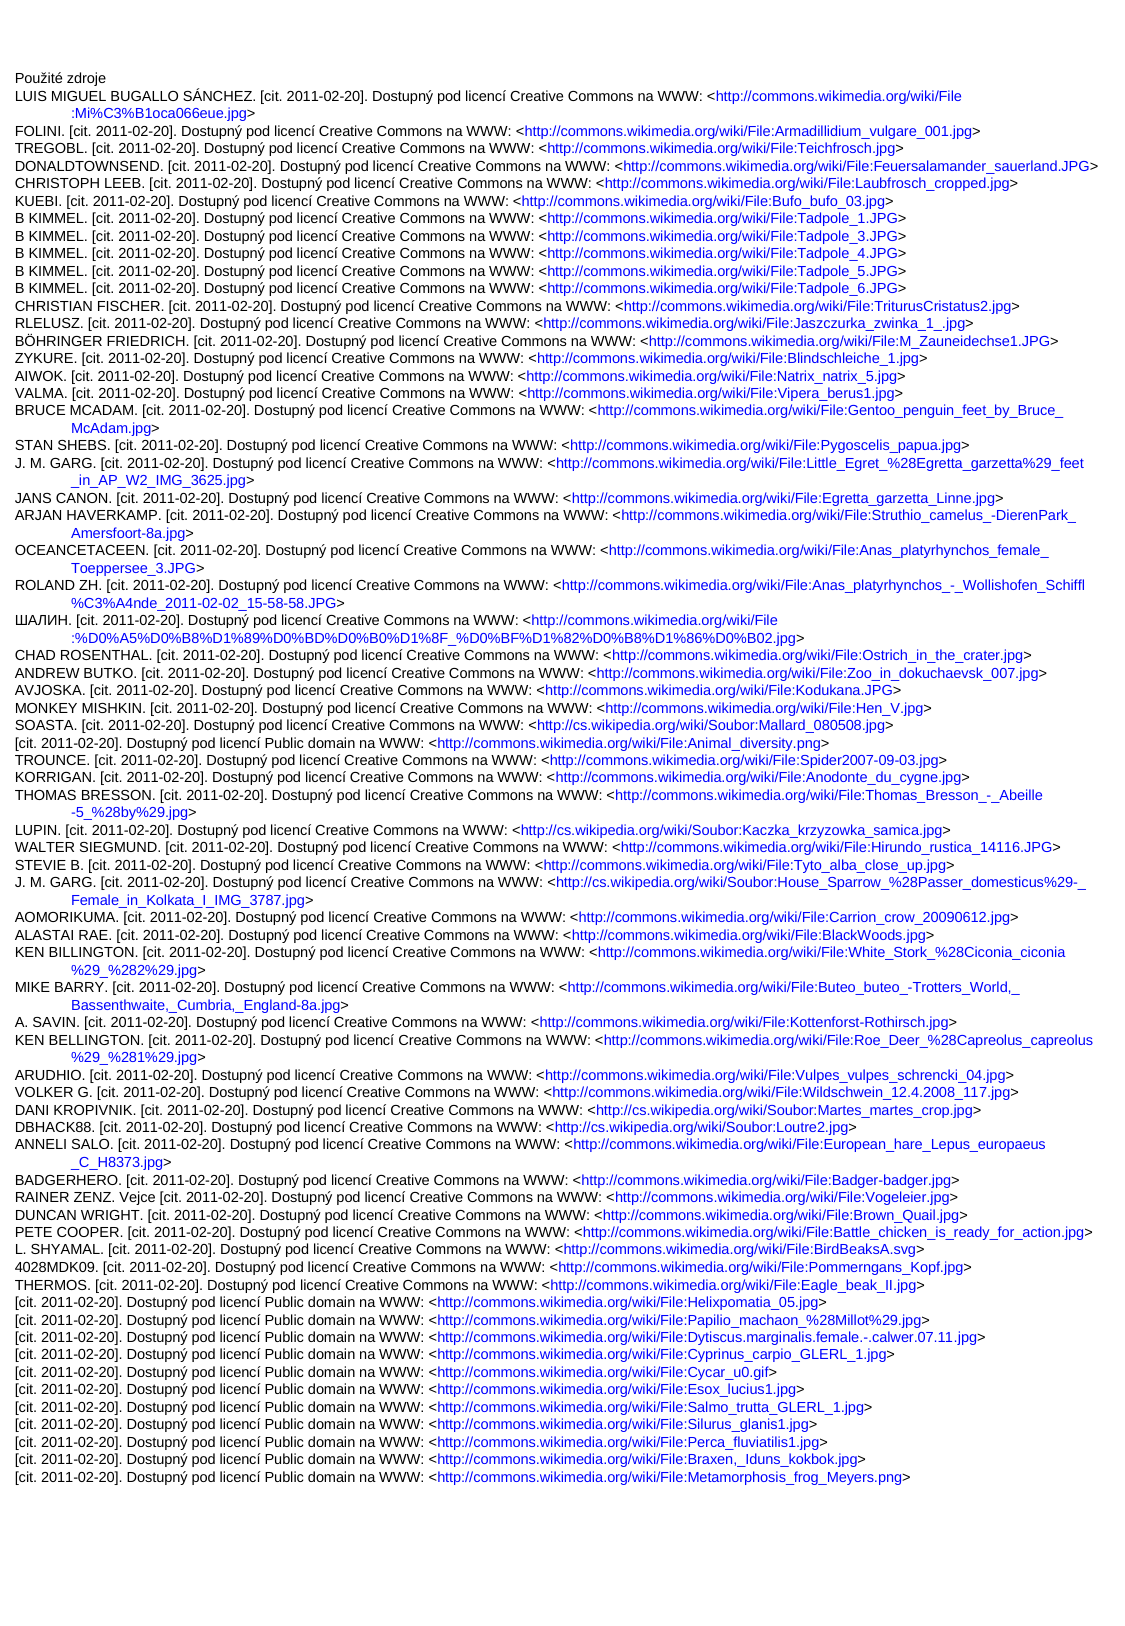

Použité zdroje
LUIS MIGUEL BUGALLO SÁNCHEZ. [cit. 2011-02-20]. Dostupný pod licencí Creative Commons na WWW: <http://commons.wikimedia.org/wiki/File:Mi%C3%B1oca066eue.jpg>
FOLINI. [cit. 2011-02-20]. Dostupný pod licencí Creative Commons na WWW: <http://commons.wikimedia.org/wiki/File:Armadillidium_vulgare_001.jpg>
TREGOBL. [cit. 2011-02-20]. Dostupný pod licencí Creative Commons na WWW: <http://commons.wikimedia.org/wiki/File:Teichfrosch.jpg>
DONALDTOWNSEND. [cit. 2011-02-20]. Dostupný pod licencí Creative Commons na WWW: <http://commons.wikimedia.org/wiki/File:Feuersalamander_sauerland.JPG>
CHRISTOPH LEEB. [cit. 2011-02-20]. Dostupný pod licencí Creative Commons na WWW: <http://commons.wikimedia.org/wiki/File:Laubfrosch_cropped.jpg>
KUEBI. [cit. 2011-02-20]. Dostupný pod licencí Creative Commons na WWW: <http://commons.wikimedia.org/wiki/File:Bufo_bufo_03.jpg>
B KIMMEL. [cit. 2011-02-20]. Dostupný pod licencí Creative Commons na WWW: <http://commons.wikimedia.org/wiki/File:Tadpole_1.JPG>
B KIMMEL. [cit. 2011-02-20]. Dostupný pod licencí Creative Commons na WWW: <http://commons.wikimedia.org/wiki/File:Tadpole_3.JPG>
B KIMMEL. [cit. 2011-02-20]. Dostupný pod licencí Creative Commons na WWW: <http://commons.wikimedia.org/wiki/File:Tadpole_4.JPG>
B KIMMEL. [cit. 2011-02-20]. Dostupný pod licencí Creative Commons na WWW: <http://commons.wikimedia.org/wiki/File:Tadpole_5.JPG>
B KIMMEL. [cit. 2011-02-20]. Dostupný pod licencí Creative Commons na WWW: <http://commons.wikimedia.org/wiki/File:Tadpole_6.JPG>
CHRISTIAN FISCHER. [cit. 2011-02-20]. Dostupný pod licencí Creative Commons na WWW: <http://commons.wikimedia.org/wiki/File:TriturusCristatus2.jpg>
RLELUSZ. [cit. 2011-02-20]. Dostupný pod licencí Creative Commons na WWW: <http://commons.wikimedia.org/wiki/File:Jaszczurka_zwinka_1_.jpg>
BÖHRINGER FRIEDRICH. [cit. 2011-02-20]. Dostupný pod licencí Creative Commons na WWW: <http://commons.wikimedia.org/wiki/File:M_Zauneidechse1.JPG>
ZYKURE. [cit. 2011-02-20]. Dostupný pod licencí Creative Commons na WWW: <http://commons.wikimedia.org/wiki/File:Blindschleiche_1.jpg>
AIWOK. [cit. 2011-02-20]. Dostupný pod licencí Creative Commons na WWW: <http://commons.wikimedia.org/wiki/File:Natrix_natrix_5.jpg>
VALMA. [cit. 2011-02-20]. Dostupný pod licencí Creative Commons na WWW: <http://commons.wikimedia.org/wiki/File:Vipera_berus1.jpg>
BRUCE MCADAM. [cit. 2011-02-20]. Dostupný pod licencí Creative Commons na WWW: <http://commons.wikimedia.org/wiki/File:Gentoo_penguin_feet_by_Bruce_McAdam.jpg>
STAN SHEBS. [cit. 2011-02-20]. Dostupný pod licencí Creative Commons na WWW: <http://commons.wikimedia.org/wiki/File:Pygoscelis_papua.jpg>
J. M. GARG. [cit. 2011-02-20]. Dostupný pod licencí Creative Commons na WWW: <http://commons.wikimedia.org/wiki/File:Little_Egret_%28Egretta_garzetta%29_feet_in_AP_W2_IMG_3625.jpg>
JANS CANON. [cit. 2011-02-20]. Dostupný pod licencí Creative Commons na WWW: <http://commons.wikimedia.org/wiki/File:Egretta_garzetta_Linne.jpg>
ARJAN HAVERKAMP. [cit. 2011-02-20]. Dostupný pod licencí Creative Commons na WWW: <http://commons.wikimedia.org/wiki/File:Struthio_camelus_-DierenPark_Amersfoort-8a.jpg>
OCEANCETACEEN. [cit. 2011-02-20]. Dostupný pod licencí Creative Commons na WWW: <http://commons.wikimedia.org/wiki/File:Anas_platyrhynchos_female_Toeppersee_3.JPG>
ROLAND ZH. [cit. 2011-02-20]. Dostupný pod licencí Creative Commons na WWW: <http://commons.wikimedia.org/wiki/File:Anas_platyrhynchos_-_Wollishofen_Schiffl%C3%A4nde_2011-02-02_15-58-58.JPG>
ШАЛИН. [cit. 2011-02-20]. Dostupný pod licencí Creative Commons na WWW: <http://commons.wikimedia.org/wiki/File:%D0%A5%D0%B8%D1%89%D0%BD%D0%B0%D1%8F_%D0%BF%D1%82%D0%B8%D1%86%D0%B02.jpg>
CHAD ROSENTHAL. [cit. 2011-02-20]. Dostupný pod licencí Creative Commons na WWW: <http://commons.wikimedia.org/wiki/File:Ostrich_in_the_crater.jpg>
ANDREW BUTKO. [cit. 2011-02-20]. Dostupný pod licencí Creative Commons na WWW: <http://commons.wikimedia.org/wiki/File:Zoo_in_dokuchaevsk_007.jpg>
AVJOSKA. [cit. 2011-02-20]. Dostupný pod licencí Creative Commons na WWW: <http://commons.wikimedia.org/wiki/File:Kodukana.JPG>
MONKEY MISHKIN. [cit. 2011-02-20]. Dostupný pod licencí Creative Commons na WWW: <http://commons.wikimedia.org/wiki/File:Hen_V.jpg>
SOASTA. [cit. 2011-02-20]. Dostupný pod licencí Creative Commons na WWW: <http://cs.wikipedia.org/wiki/Soubor:Mallard_080508.jpg>
[cit. 2011-02-20]. Dostupný pod licencí Public domain na WWW: <http://commons.wikimedia.org/wiki/File:Animal_diversity.png>
TROUNCE. [cit. 2011-02-20]. Dostupný pod licencí Creative Commons na WWW: <http://commons.wikimedia.org/wiki/File:Spider2007-09-03.jpg>
KORRIGAN. [cit. 2011-02-20]. Dostupný pod licencí Creative Commons na WWW: <http://commons.wikimedia.org/wiki/File:Anodonte_du_cygne.jpg>
THOMAS BRESSON. [cit. 2011-02-20]. Dostupný pod licencí Creative Commons na WWW: <http://commons.wikimedia.org/wiki/File:Thomas_Bresson_-_Abeille-5_%28by%29.jpg>
LUPIN. [cit. 2011-02-20]. Dostupný pod licencí Creative Commons na WWW: <http://cs.wikipedia.org/wiki/Soubor:Kaczka_krzyzowka_samica.jpg>
WALTER SIEGMUND. [cit. 2011-02-20]. Dostupný pod licencí Creative Commons na WWW: <http://commons.wikimedia.org/wiki/File:Hirundo_rustica_14116.JPG>
STEVIE B. [cit. 2011-02-20]. Dostupný pod licencí Creative Commons na WWW: <http://commons.wikimedia.org/wiki/File:Tyto_alba_close_up.jpg>
J. M. GARG. [cit. 2011-02-20]. Dostupný pod licencí Creative Commons na WWW: <http://cs.wikipedia.org/wiki/Soubor:House_Sparrow_%28Passer_domesticus%29-_Female_in_Kolkata_I_IMG_3787.jpg>
AOMORIKUMA. [cit. 2011-02-20]. Dostupný pod licencí Creative Commons na WWW: <http://commons.wikimedia.org/wiki/File:Carrion_crow_20090612.jpg>
ALASTAI RAE. [cit. 2011-02-20]. Dostupný pod licencí Creative Commons na WWW: <http://commons.wikimedia.org/wiki/File:BlackWoods.jpg>
KEN BILLINGTON. [cit. 2011-02-20]. Dostupný pod licencí Creative Commons na WWW: <http://commons.wikimedia.org/wiki/File:White_Stork_%28Ciconia_ciconia%29_%282%29.jpg>
MIKE BARRY. [cit. 2011-02-20]. Dostupný pod licencí Creative Commons na WWW: <http://commons.wikimedia.org/wiki/File:Buteo_buteo_-Trotters_World,_Bassenthwaite,_Cumbria,_England-8a.jpg>
A. SAVIN. [cit. 2011-02-20]. Dostupný pod licencí Creative Commons na WWW: <http://commons.wikimedia.org/wiki/File:Kottenforst-Rothirsch.jpg>
KEN BELLINGTON. [cit. 2011-02-20]. Dostupný pod licencí Creative Commons na WWW: <http://commons.wikimedia.org/wiki/File:Roe_Deer_%28Capreolus_capreolus%29_%281%29.jpg>
ARUDHIO. [cit. 2011-02-20]. Dostupný pod licencí Creative Commons na WWW: <http://commons.wikimedia.org/wiki/File:Vulpes_vulpes_schrencki_04.jpg>
VOLKER G. [cit. 2011-02-20]. Dostupný pod licencí Creative Commons na WWW: <http://commons.wikimedia.org/wiki/File:Wildschwein_12.4.2008_117.jpg>
DANI KROPIVNIK. [cit. 2011-02-20]. Dostupný pod licencí Creative Commons na WWW: <http://cs.wikipedia.org/wiki/Soubor:Martes_martes_crop.jpg>
DBHACK88. [cit. 2011-02-20]. Dostupný pod licencí Creative Commons na WWW: <http://cs.wikipedia.org/wiki/Soubor:Loutre2.jpg>
ANNELI SALO. [cit. 2011-02-20]. Dostupný pod licencí Creative Commons na WWW: <http://commons.wikimedia.org/wiki/File:European_hare_Lepus_europaeus_C_H8373.jpg>
BADGERHERO. [cit. 2011-02-20]. Dostupný pod licencí Creative Commons na WWW: <http://commons.wikimedia.org/wiki/File:Badger-badger.jpg>
RAINER ZENZ. Vejce [cit. 2011-02-20]. Dostupný pod licencí Creative Commons na WWW: <http://commons.wikimedia.org/wiki/File:Vogeleier.jpg>
DUNCAN WRIGHT. [cit. 2011-02-20]. Dostupný pod licencí Creative Commons na WWW: <http://commons.wikimedia.org/wiki/File:Brown_Quail.jpg>
PETE COOPER. [cit. 2011-02-20]. Dostupný pod licencí Creative Commons na WWW: <http://commons.wikimedia.org/wiki/File:Battle_chicken_is_ready_for_action.jpg>
L. SHYAMAL. [cit. 2011-02-20]. Dostupný pod licencí Creative Commons na WWW: <http://commons.wikimedia.org/wiki/File:BirdBeaksA.svg>
4028MDK09. [cit. 2011-02-20]. Dostupný pod licencí Creative Commons na WWW: <http://commons.wikimedia.org/wiki/File:Pommerngans_Kopf.jpg>
THERMOS. [cit. 2011-02-20]. Dostupný pod licencí Creative Commons na WWW: <http://commons.wikimedia.org/wiki/File:Eagle_beak_II.jpg>
[cit. 2011-02-20]. Dostupný pod licencí Public domain na WWW: <http://commons.wikimedia.org/wiki/File:Helixpomatia_05.jpg>
[cit. 2011-02-20]. Dostupný pod licencí Public domain na WWW: <http://commons.wikimedia.org/wiki/File:Papilio_machaon_%28Millot%29.jpg>
[cit. 2011-02-20]. Dostupný pod licencí Public domain na WWW: <http://commons.wikimedia.org/wiki/File:Dytiscus.marginalis.female.-.calwer.07.11.jpg>
[cit. 2011-02-20]. Dostupný pod licencí Public domain na WWW: <http://commons.wikimedia.org/wiki/File:Cyprinus_carpio_GLERL_1.jpg>
[cit. 2011-02-20]. Dostupný pod licencí Public domain na WWW: <http://commons.wikimedia.org/wiki/File:Cycar_u0.gif>
[cit. 2011-02-20]. Dostupný pod licencí Public domain na WWW: <http://commons.wikimedia.org/wiki/File:Esox_lucius1.jpg>
[cit. 2011-02-20]. Dostupný pod licencí Public domain na WWW: <http://commons.wikimedia.org/wiki/File:Salmo_trutta_GLERL_1.jpg>
[cit. 2011-02-20]. Dostupný pod licencí Public domain na WWW: <http://commons.wikimedia.org/wiki/File:Silurus_glanis1.jpg>
[cit. 2011-02-20]. Dostupný pod licencí Public domain na WWW: <http://commons.wikimedia.org/wiki/File:Perca_fluviatilis1.jpg>
[cit. 2011-02-20]. Dostupný pod licencí Public domain na WWW: <http://commons.wikimedia.org/wiki/File:Braxen,_Iduns_kokbok.jpg>
[cit. 2011-02-20]. Dostupný pod licencí Public domain na WWW: <http://commons.wikimedia.org/wiki/File:Metamorphosis_frog_Meyers.png>